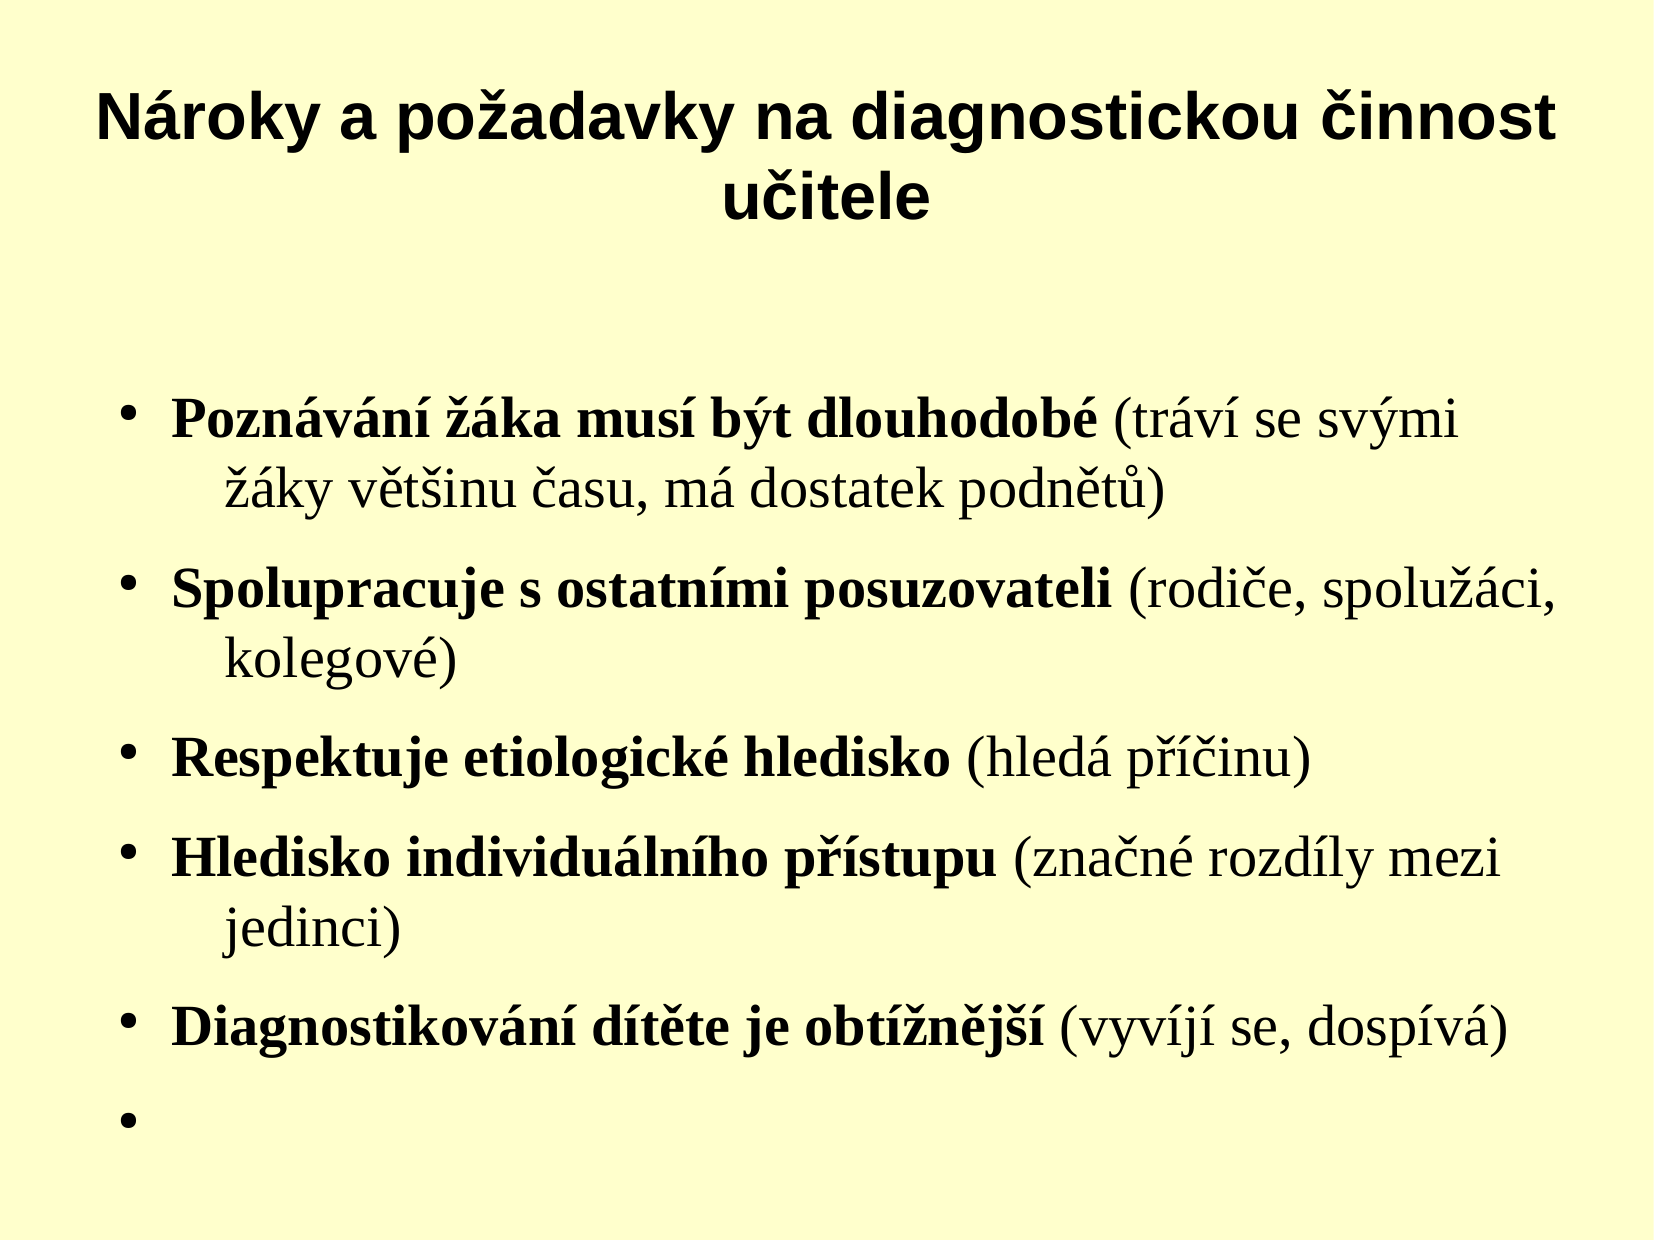

# Nároky a požadavky na diagnostickou činnost učitele
Poznávání žáka musí být dlouhodobé (tráví se svými žáky většinu času, má dostatek podnětů)
Spolupracuje s ostatními posuzovateli (rodiče, spolužáci, kolegové)
Respektuje etiologické hledisko (hledá příčinu)
Hledisko individuálního přístupu (značné rozdíly mezi jedinci)
Diagnostikování dítěte je obtížnější (vyvíjí se, dospívá)